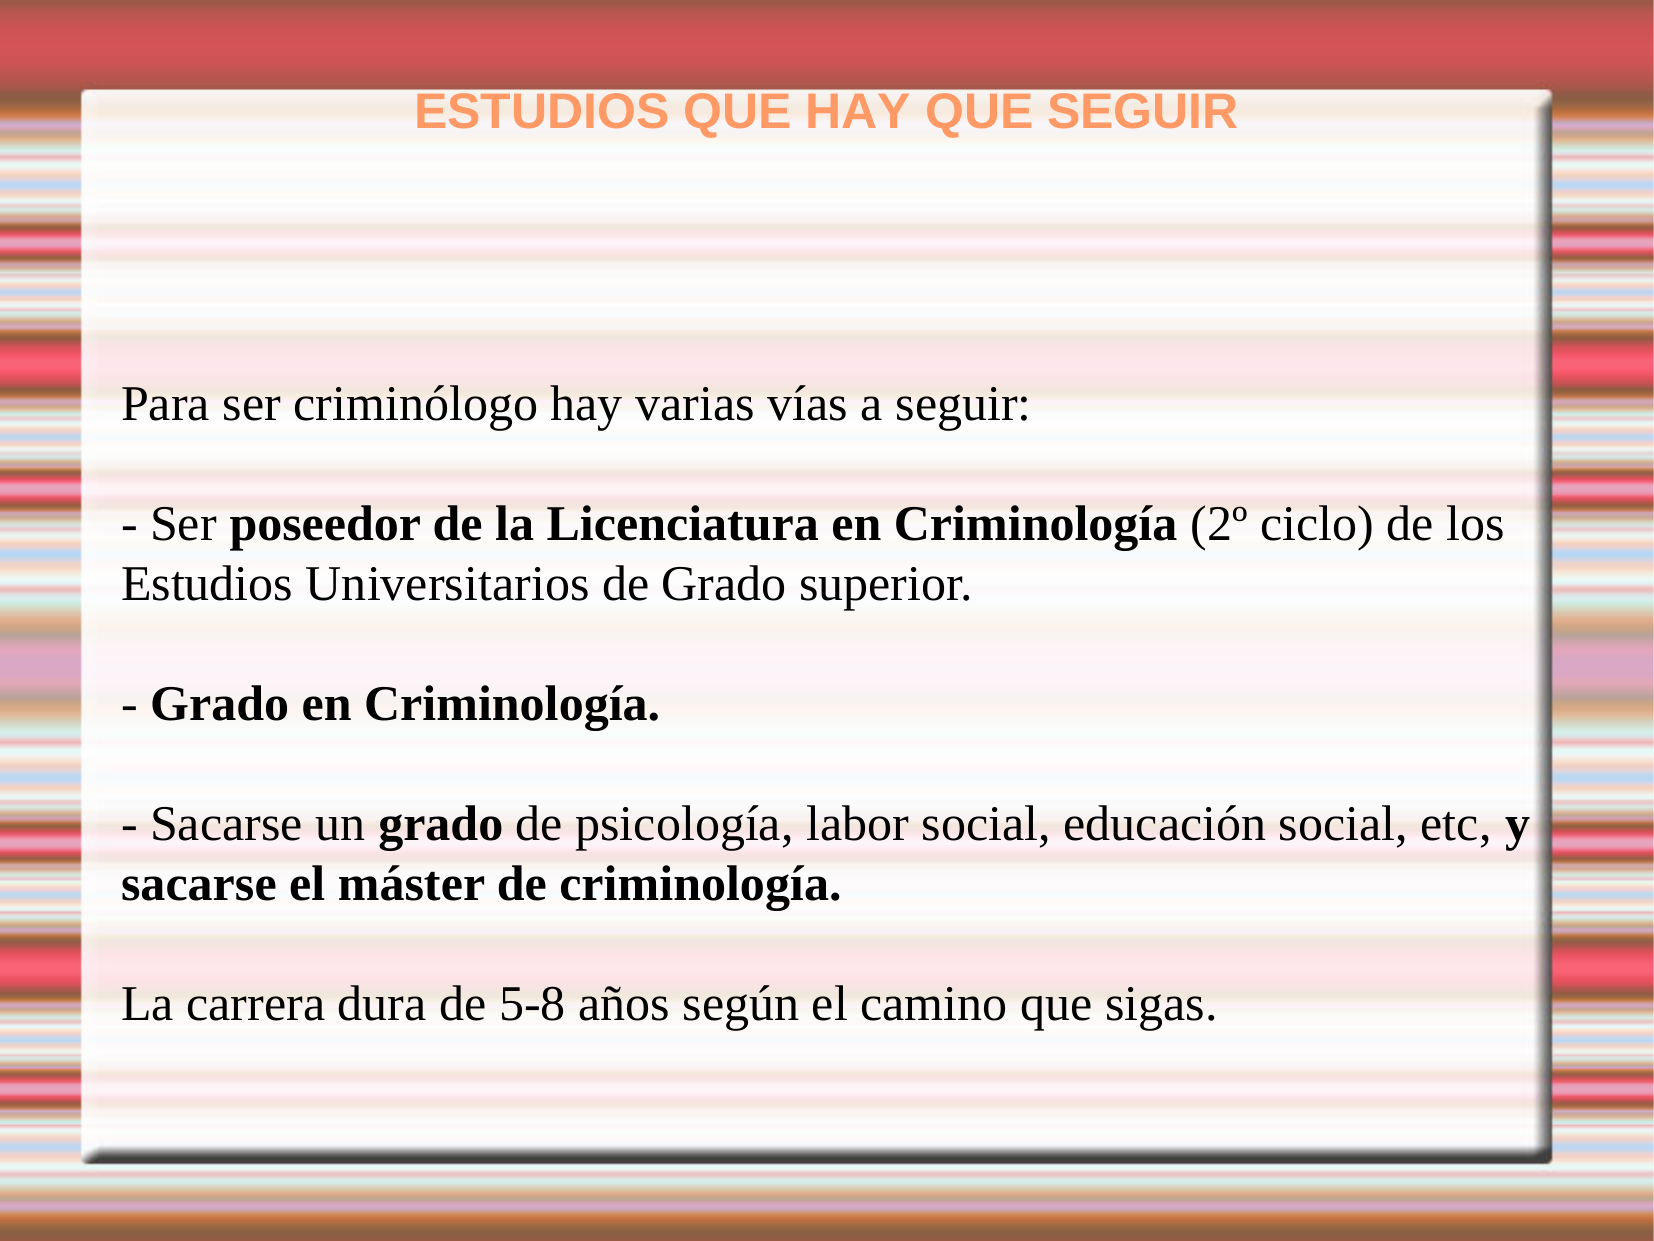

# ESTUDIOS QUE HAY QUE SEGUIR
Para ser criminólogo hay varias vías a seguir:
- Ser poseedor de la Licenciatura en Criminología (2º ciclo) de los Estudios Universitarios de Grado superior.
- Grado en Criminología.
- Sacarse un grado de psicología, labor social, educación social, etc, y sacarse el máster de criminología.
La carrera dura de 5-8 años según el camino que sigas.